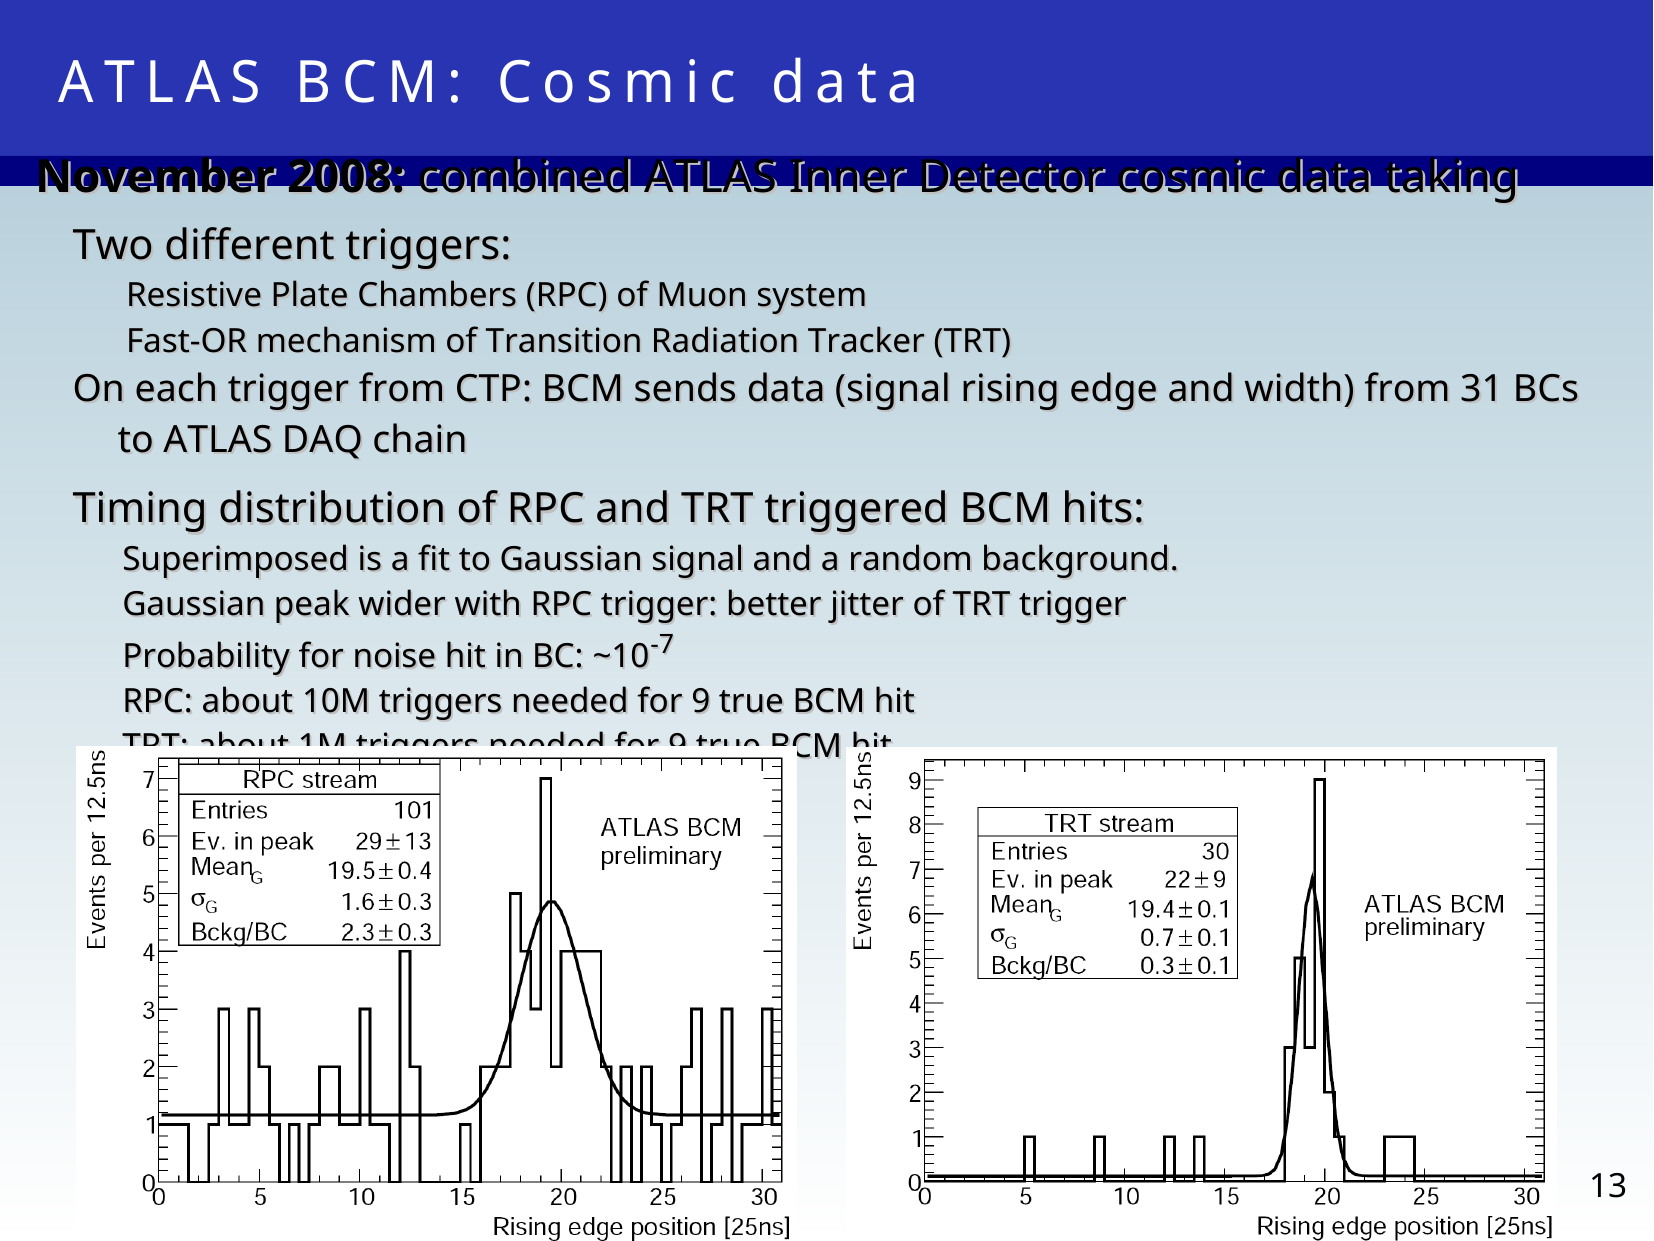

# ATLAS BCM: Cosmic data
November 2008: combined ATLAS Inner Detector cosmic data taking
Two different triggers:
Resistive Plate Chambers (RPC) of Muon system
Fast-OR mechanism of Transition Radiation Tracker (TRT)
On each trigger from CTP: BCM sends data (signal rising edge and width) from 31 BCs to ATLAS DAQ chain
Timing distribution of RPC and TRT triggered BCM hits:
Superimposed is a fit to Gaussian signal and a random background.
Gaussian peak wider with RPC trigger: better jitter of TRT trigger
Probability for noise hit in BC: ~10-7
RPC: about 10M triggers needed for 9 true BCM hit
TRT: about 1M triggers needed for 9 true BCM hit
13